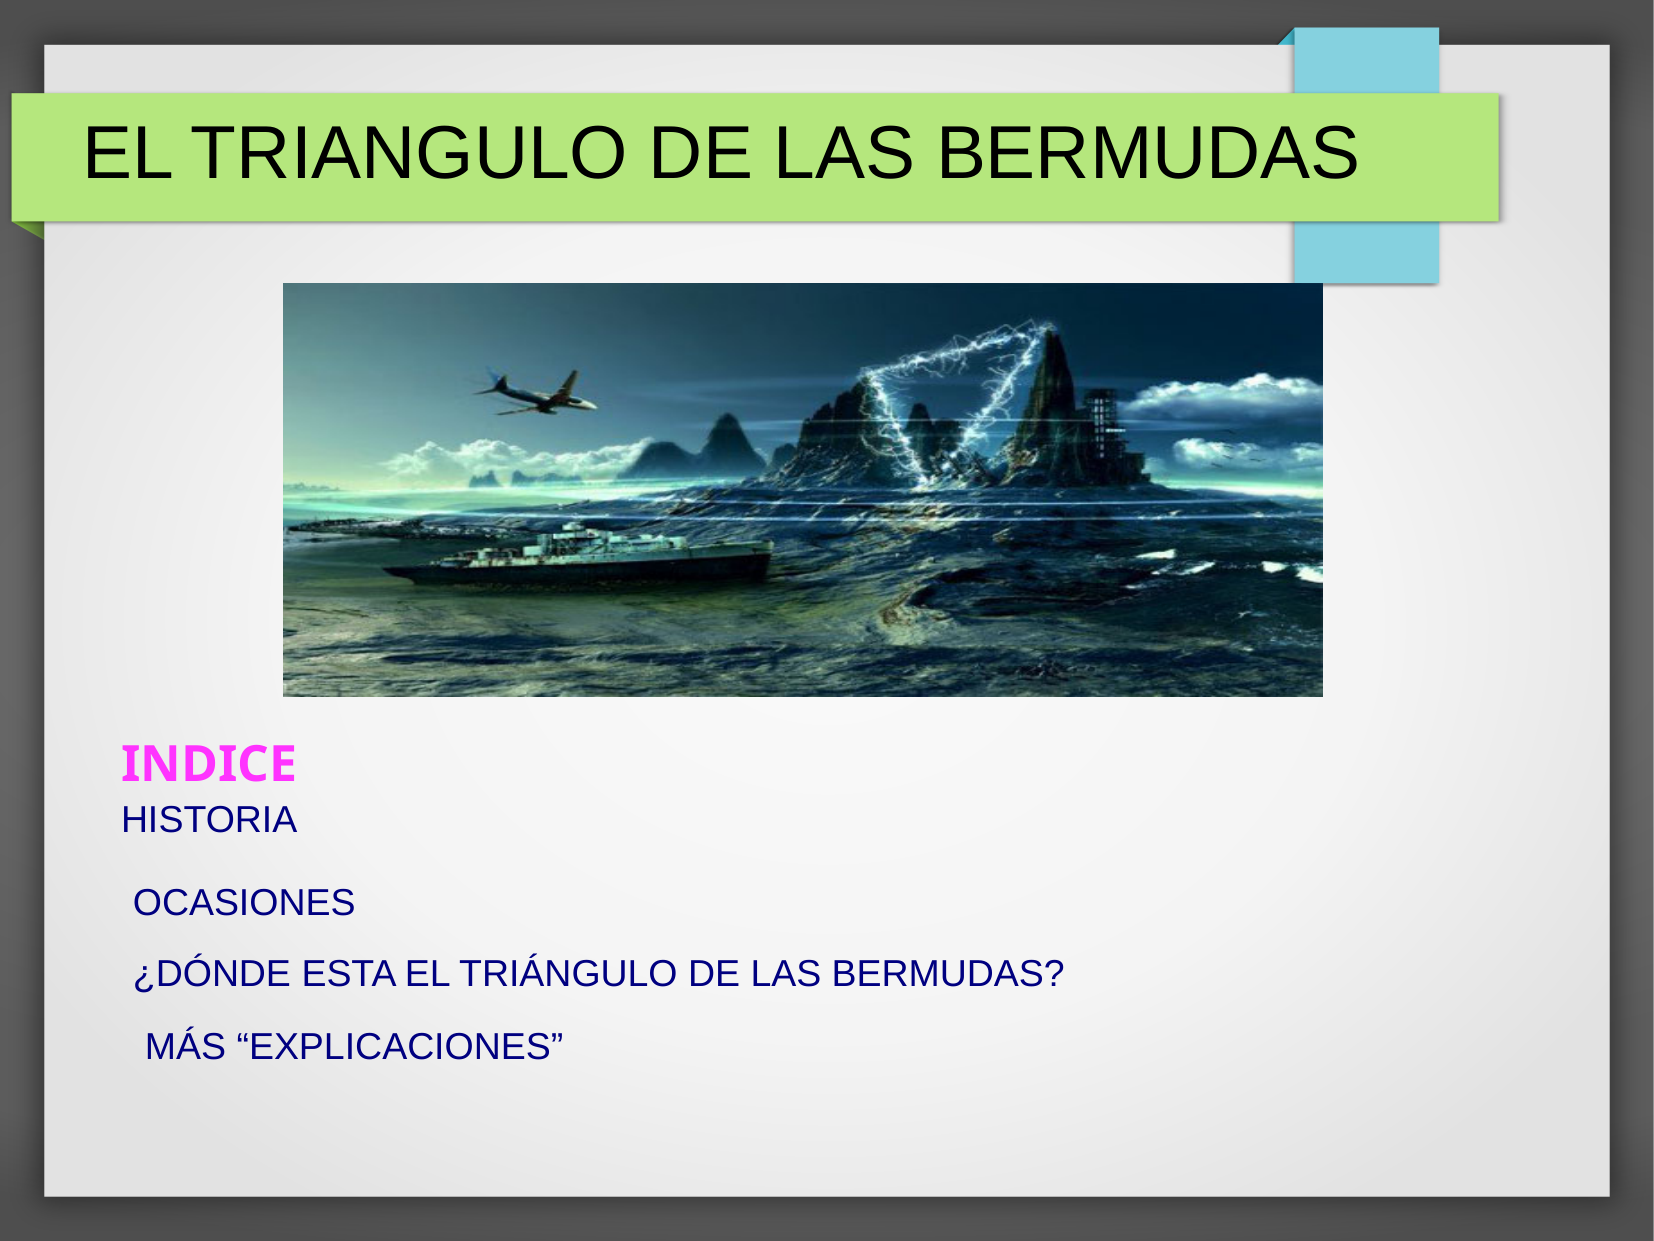

# EL TRIANGULO DE LAS BERMUDAS
INDICE
HISTORIA
OCASIONES
¿DÓNDE ESTA EL TRIÁNGULO DE LAS BERMUDAS?
MÁS “EXPLICACIONES”